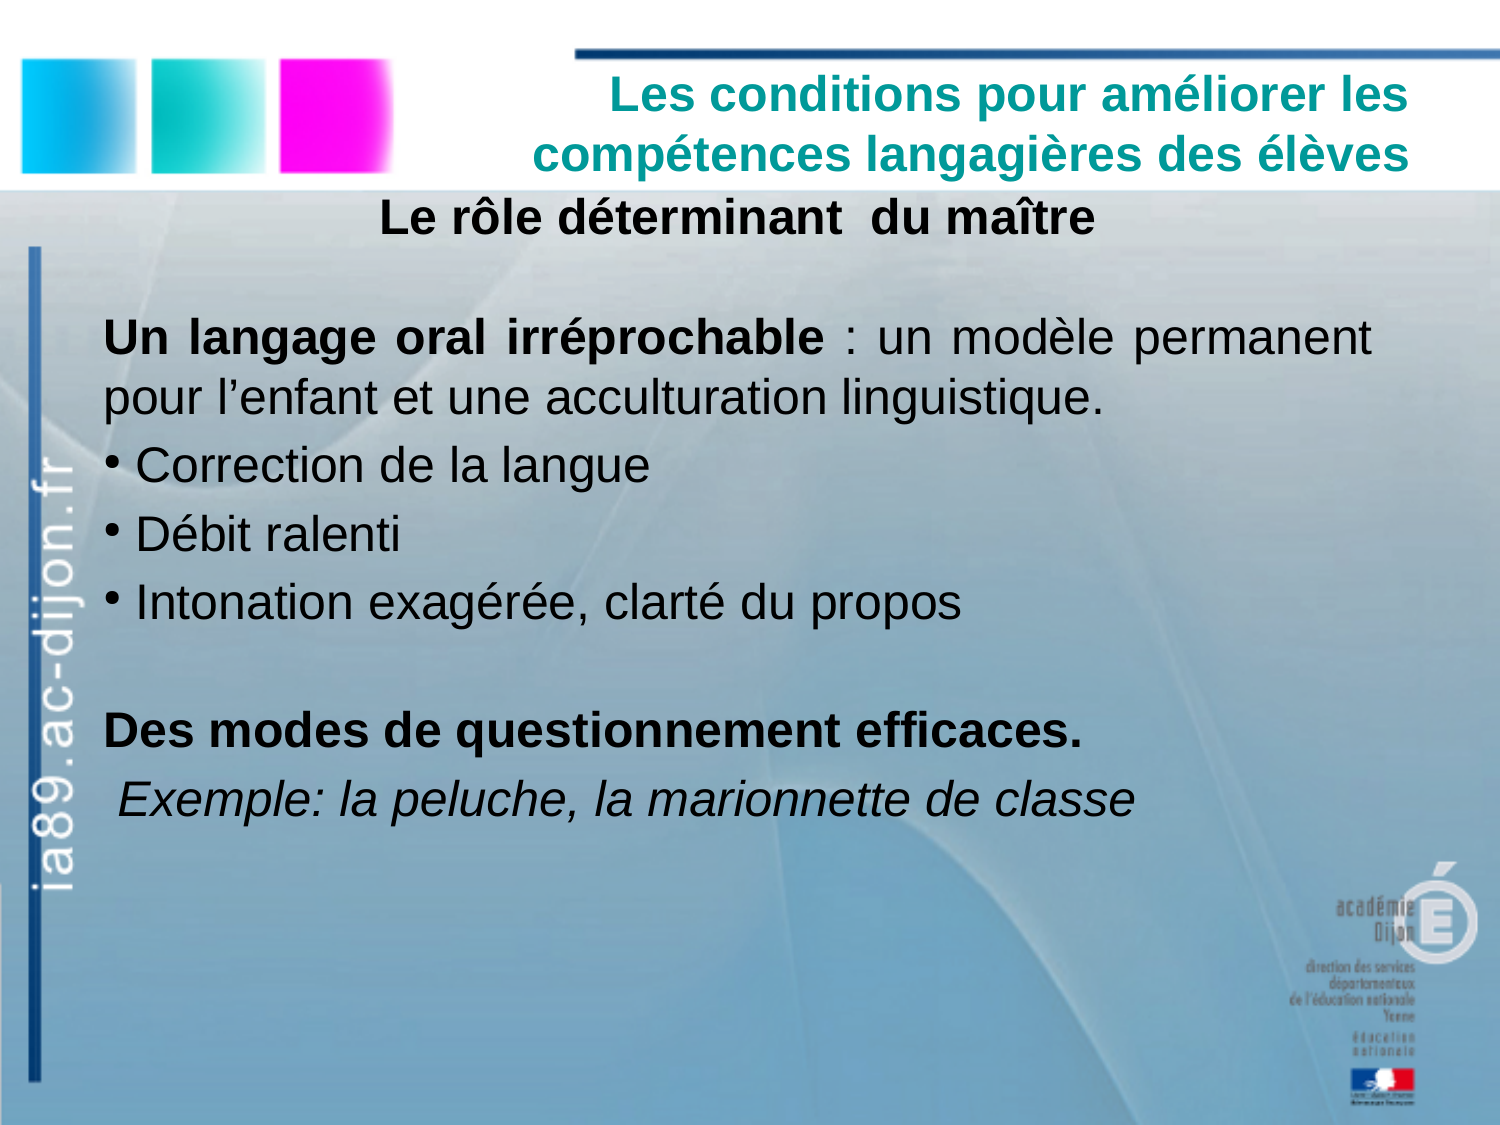

# Les conditions pour améliorer les compétences langagières des élèves
Le rôle déterminant du maître
Un langage oral irréprochable : un modèle permanent pour l’enfant et une acculturation linguistique.
 Correction de la langue
 Débit ralenti
 Intonation exagérée, clarté du propos
Des modes de questionnement efficaces.
 Exemple: la peluche, la marionnette de classe